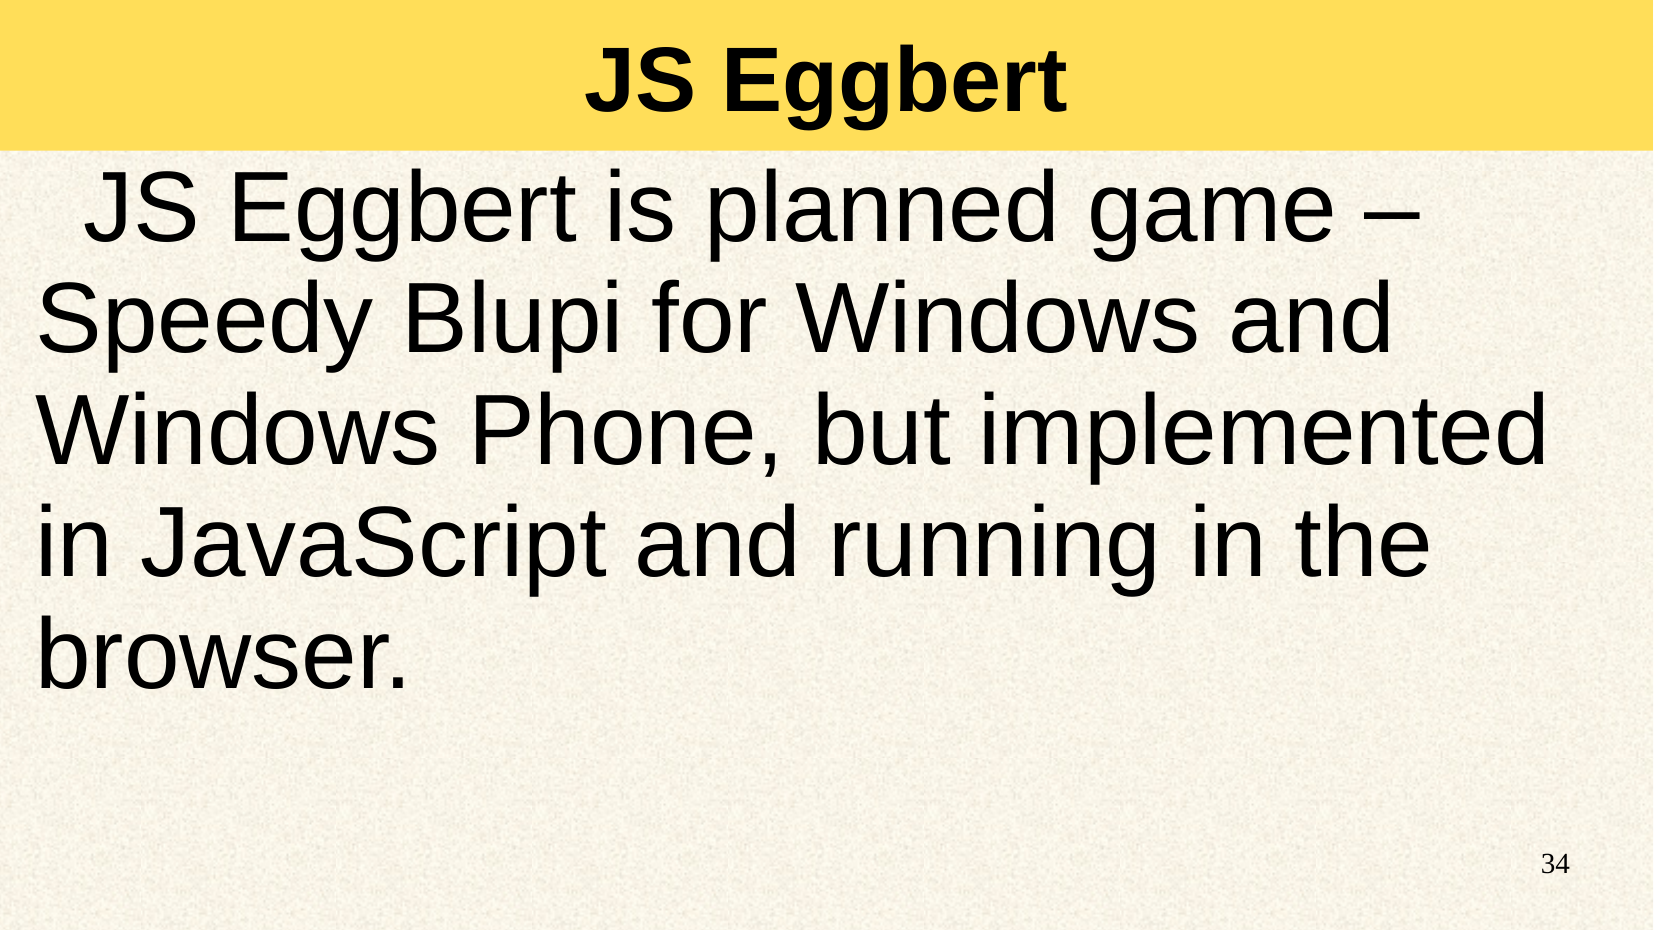

# JS Eggbert
JS Eggbert is planned game – Speedy Blupi for Windows and Windows Phone, but implemented in JavaScript and running in the browser.
34